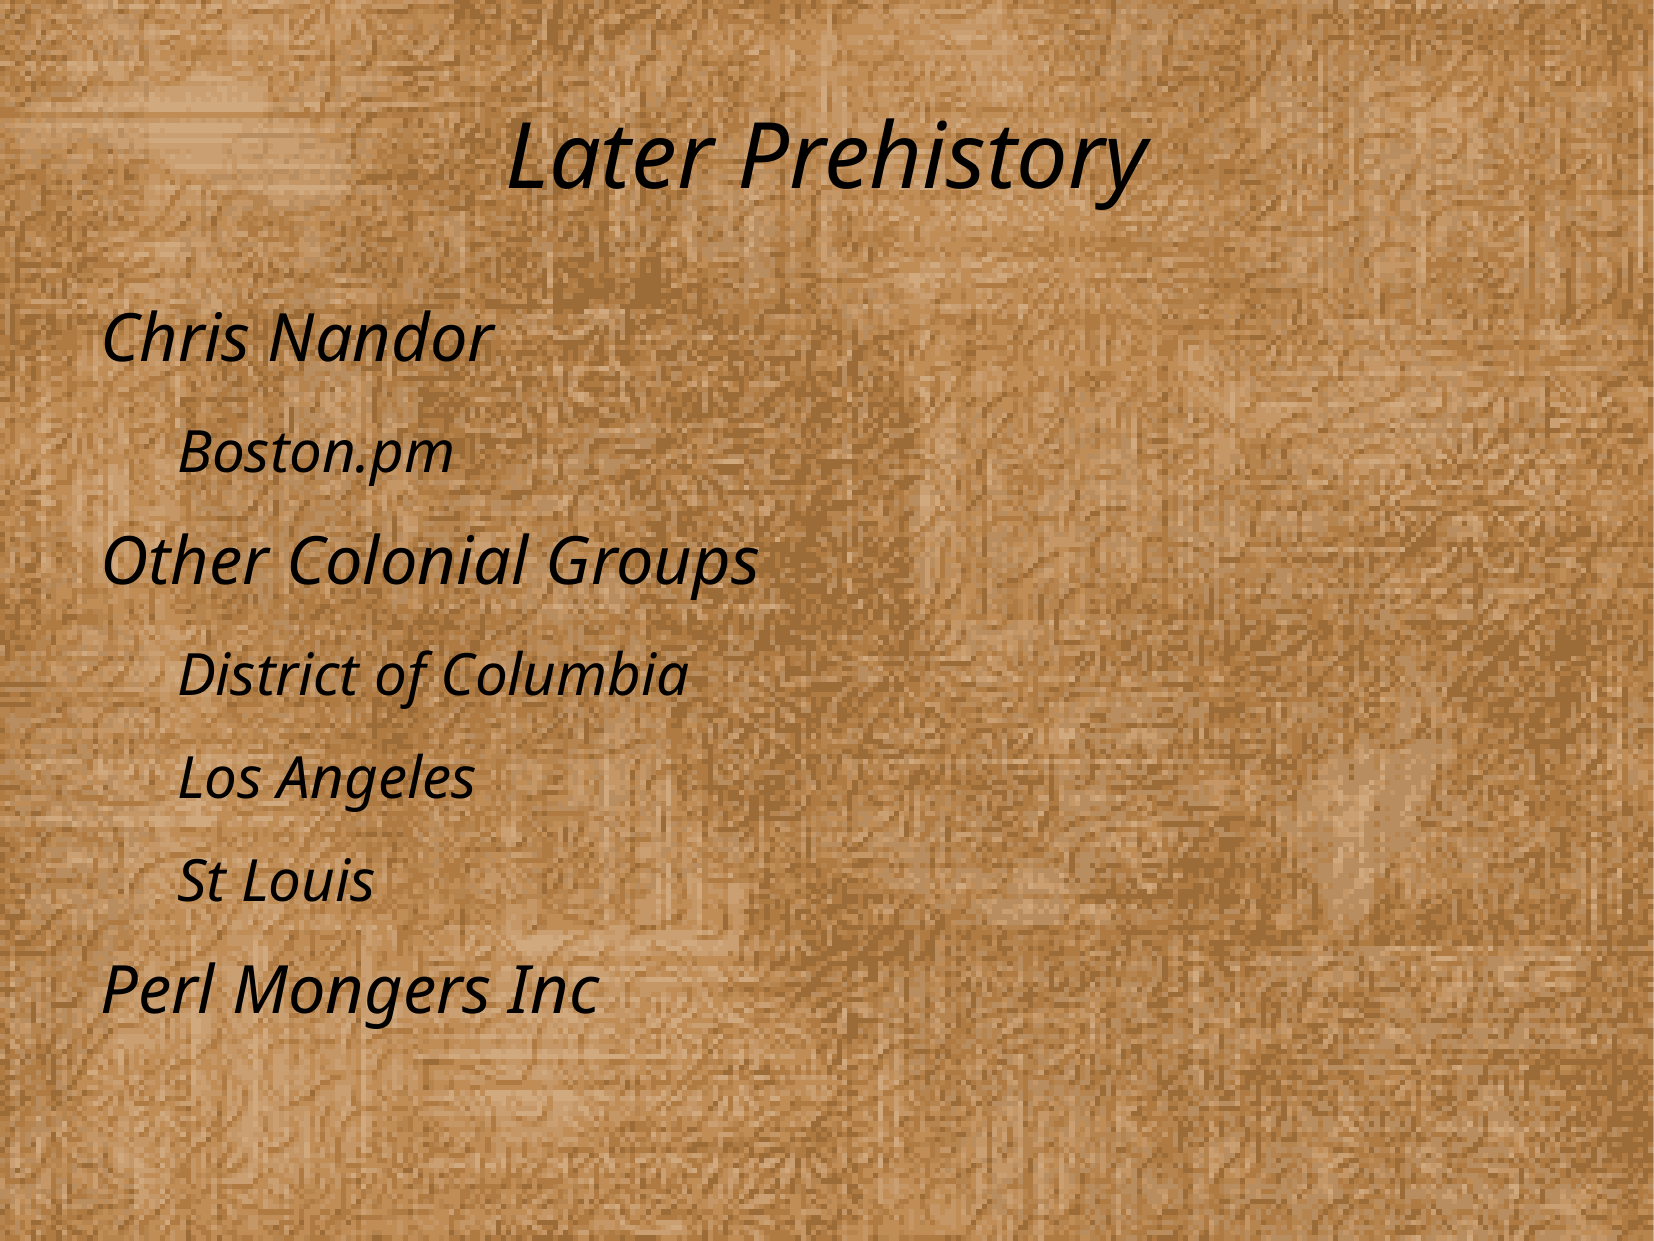

# Later Prehistory
Chris Nandor
Boston.pm
Other Colonial Groups
District of Columbia
Los Angeles
St Louis
Perl Mongers Inc